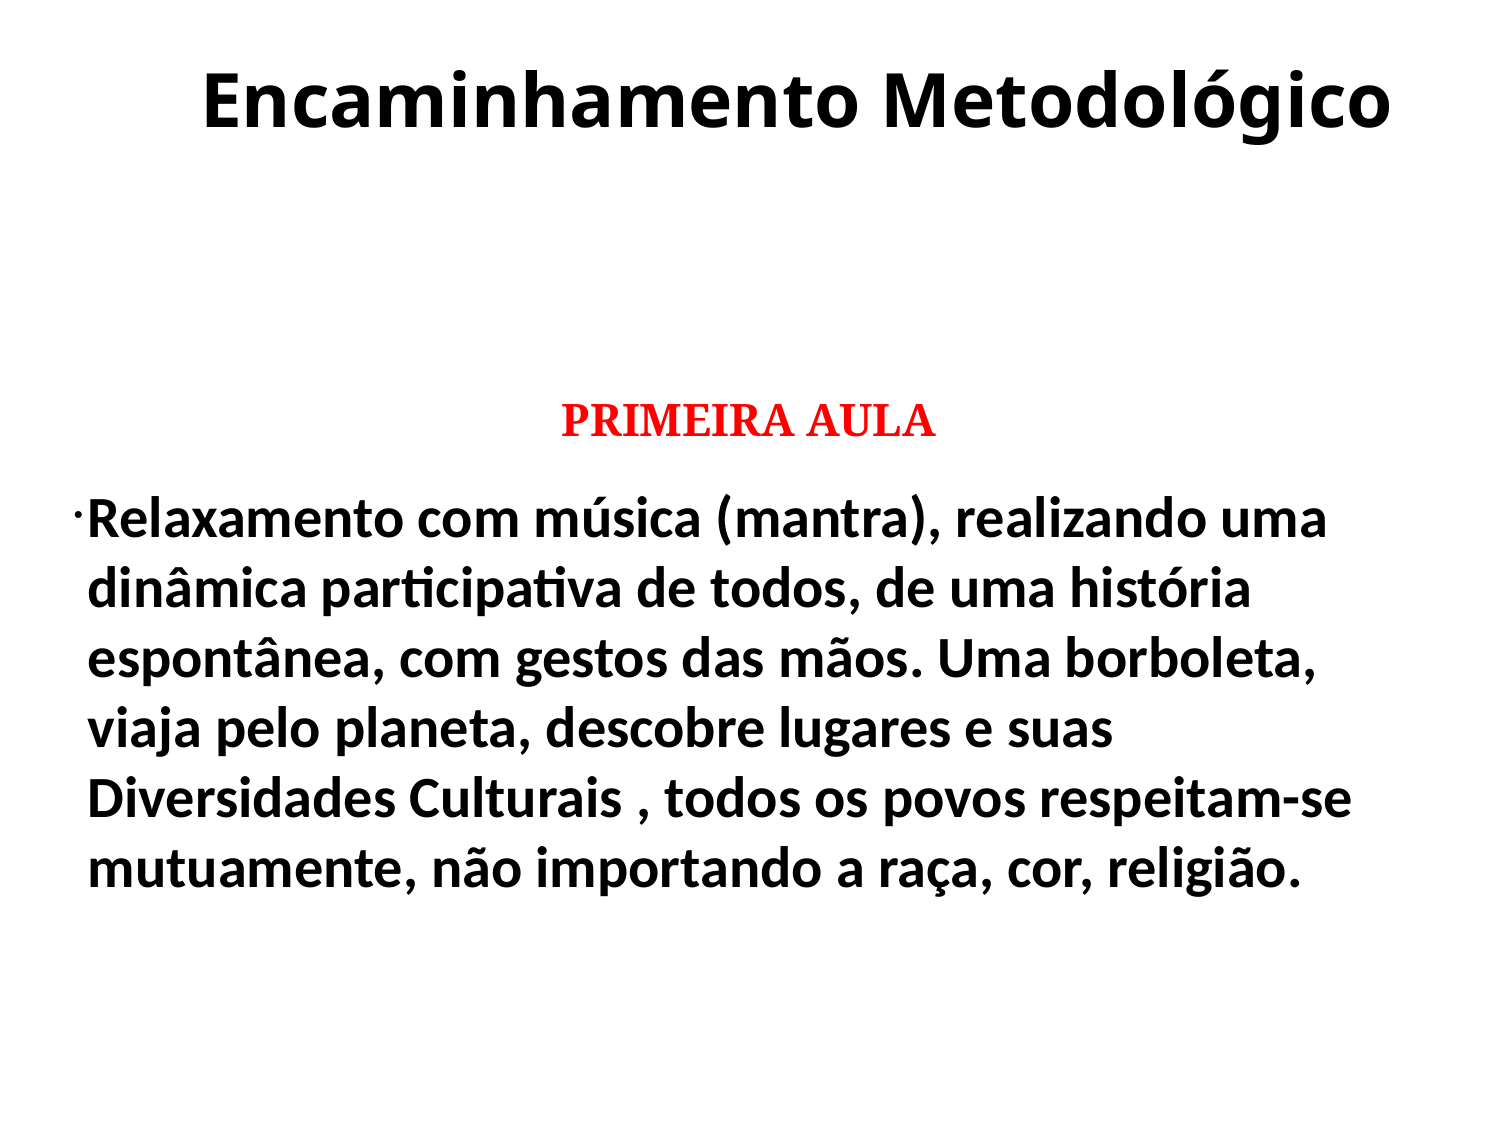

# Encaminhamento Metodológico
 PRIMEIRA AULA
Relaxamento com música (mantra), realizando uma dinâmica participativa de todos, de uma história espontânea, com gestos das mãos. Uma borboleta, viaja pelo planeta, descobre lugares e suas Diversidades Culturais , todos os povos respeitam-se mutuamente, não importando a raça, cor, religião.